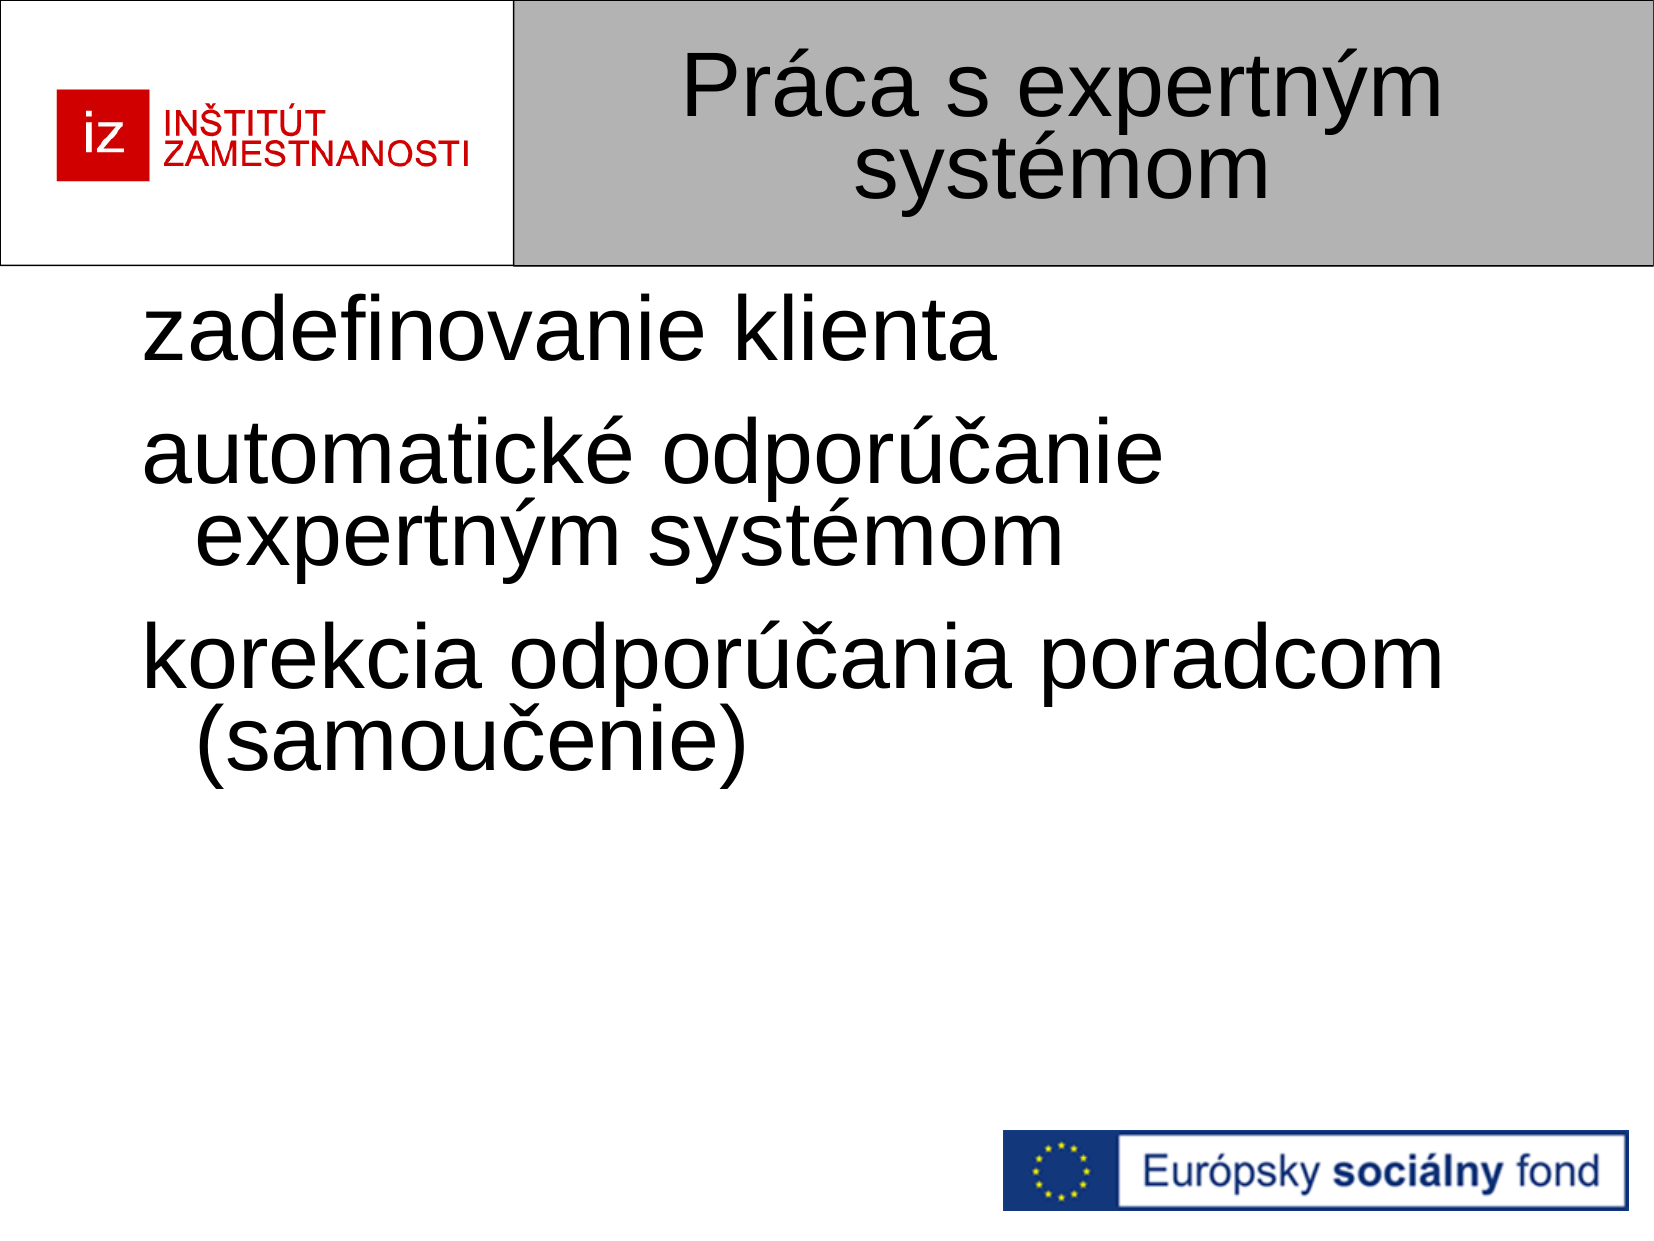

# Práca s expertným systémom
zadefinovanie klienta
automatické odporúčanie expertným systémom
korekcia odporúčania poradcom (samoučenie)